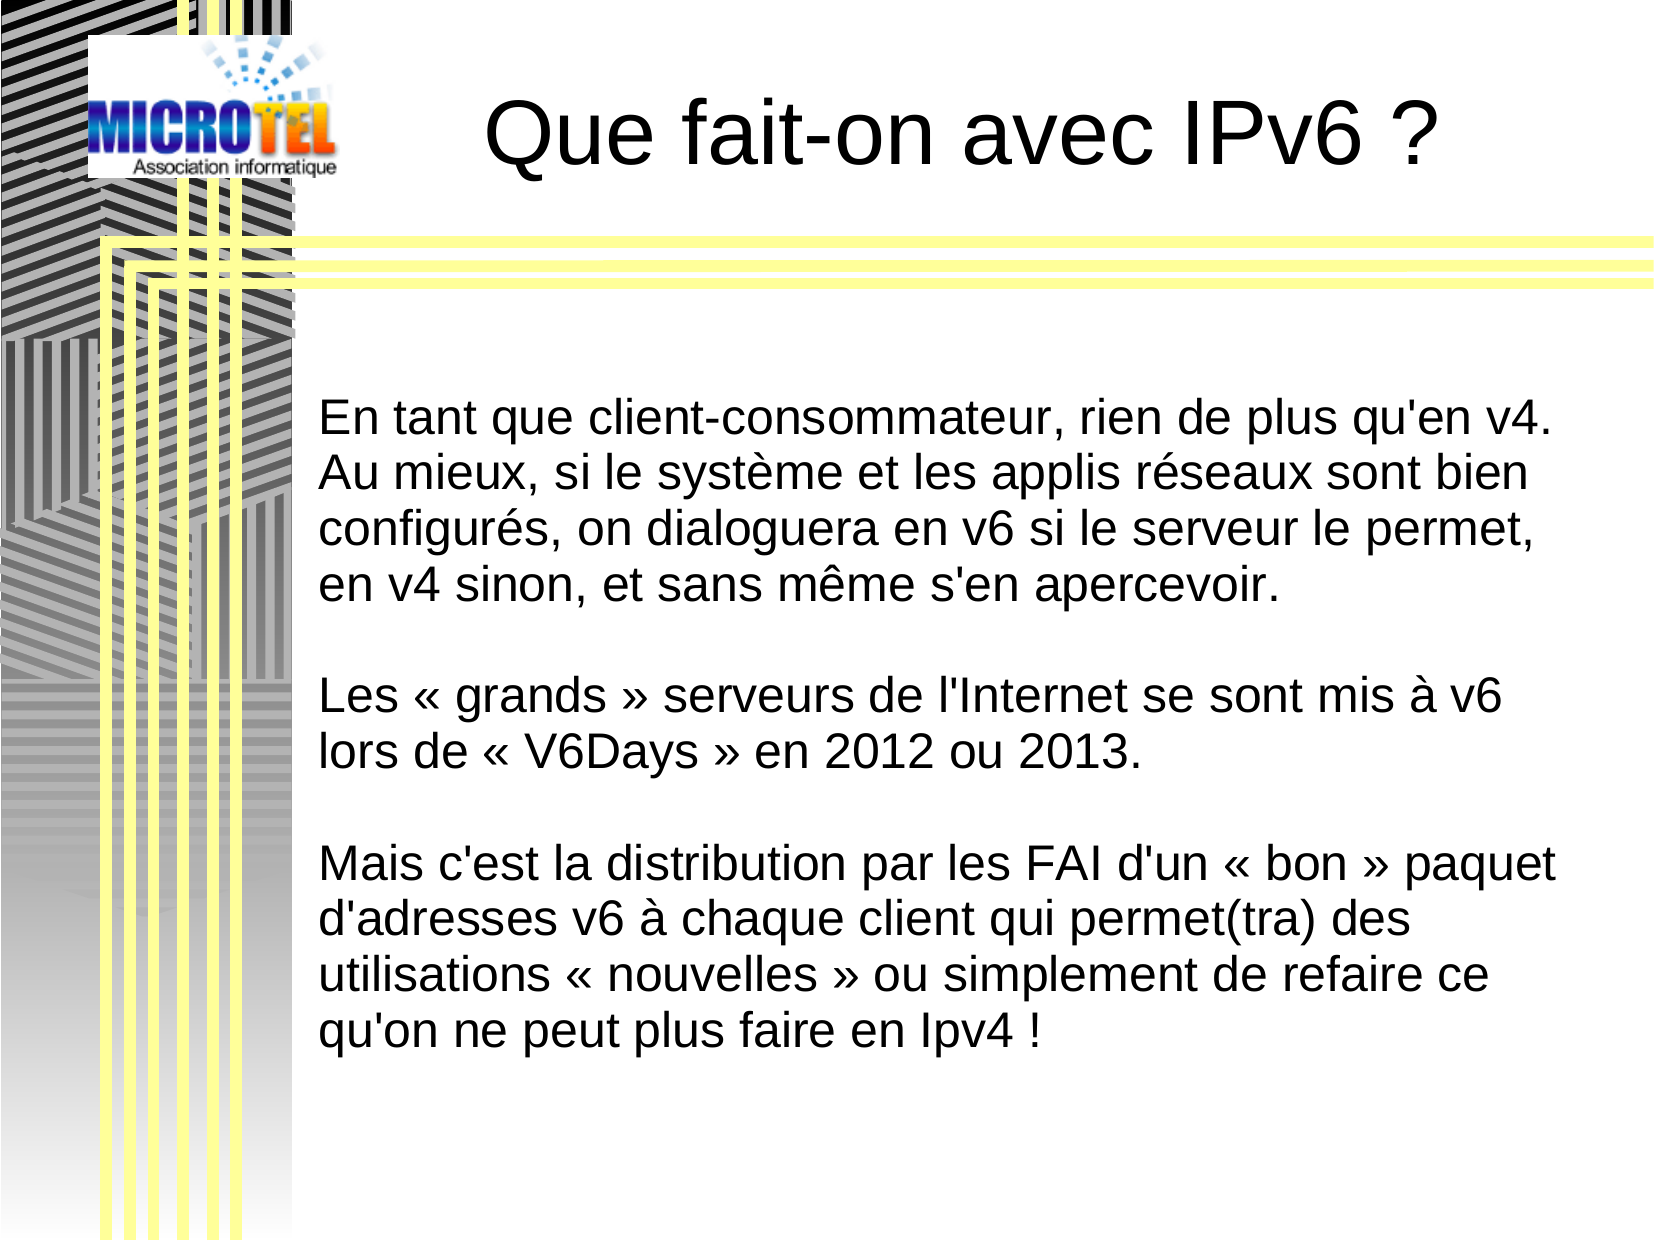

# Que fait-on avec IPv6 ?
En tant que client-consommateur, rien de plus qu'en v4. Au mieux, si le système et les applis réseaux sont bien configurés, on dialoguera en v6 si le serveur le permet, en v4 sinon, et sans même s'en apercevoir.
Les « grands » serveurs de l'Internet se sont mis à v6 lors de « V6Days » en 2012 ou 2013.
Mais c'est la distribution par les FAI d'un « bon » paquet d'adresses v6 à chaque client qui permet(tra) des utilisations « nouvelles » ou simplement de refaire ce qu'on ne peut plus faire en Ipv4 !